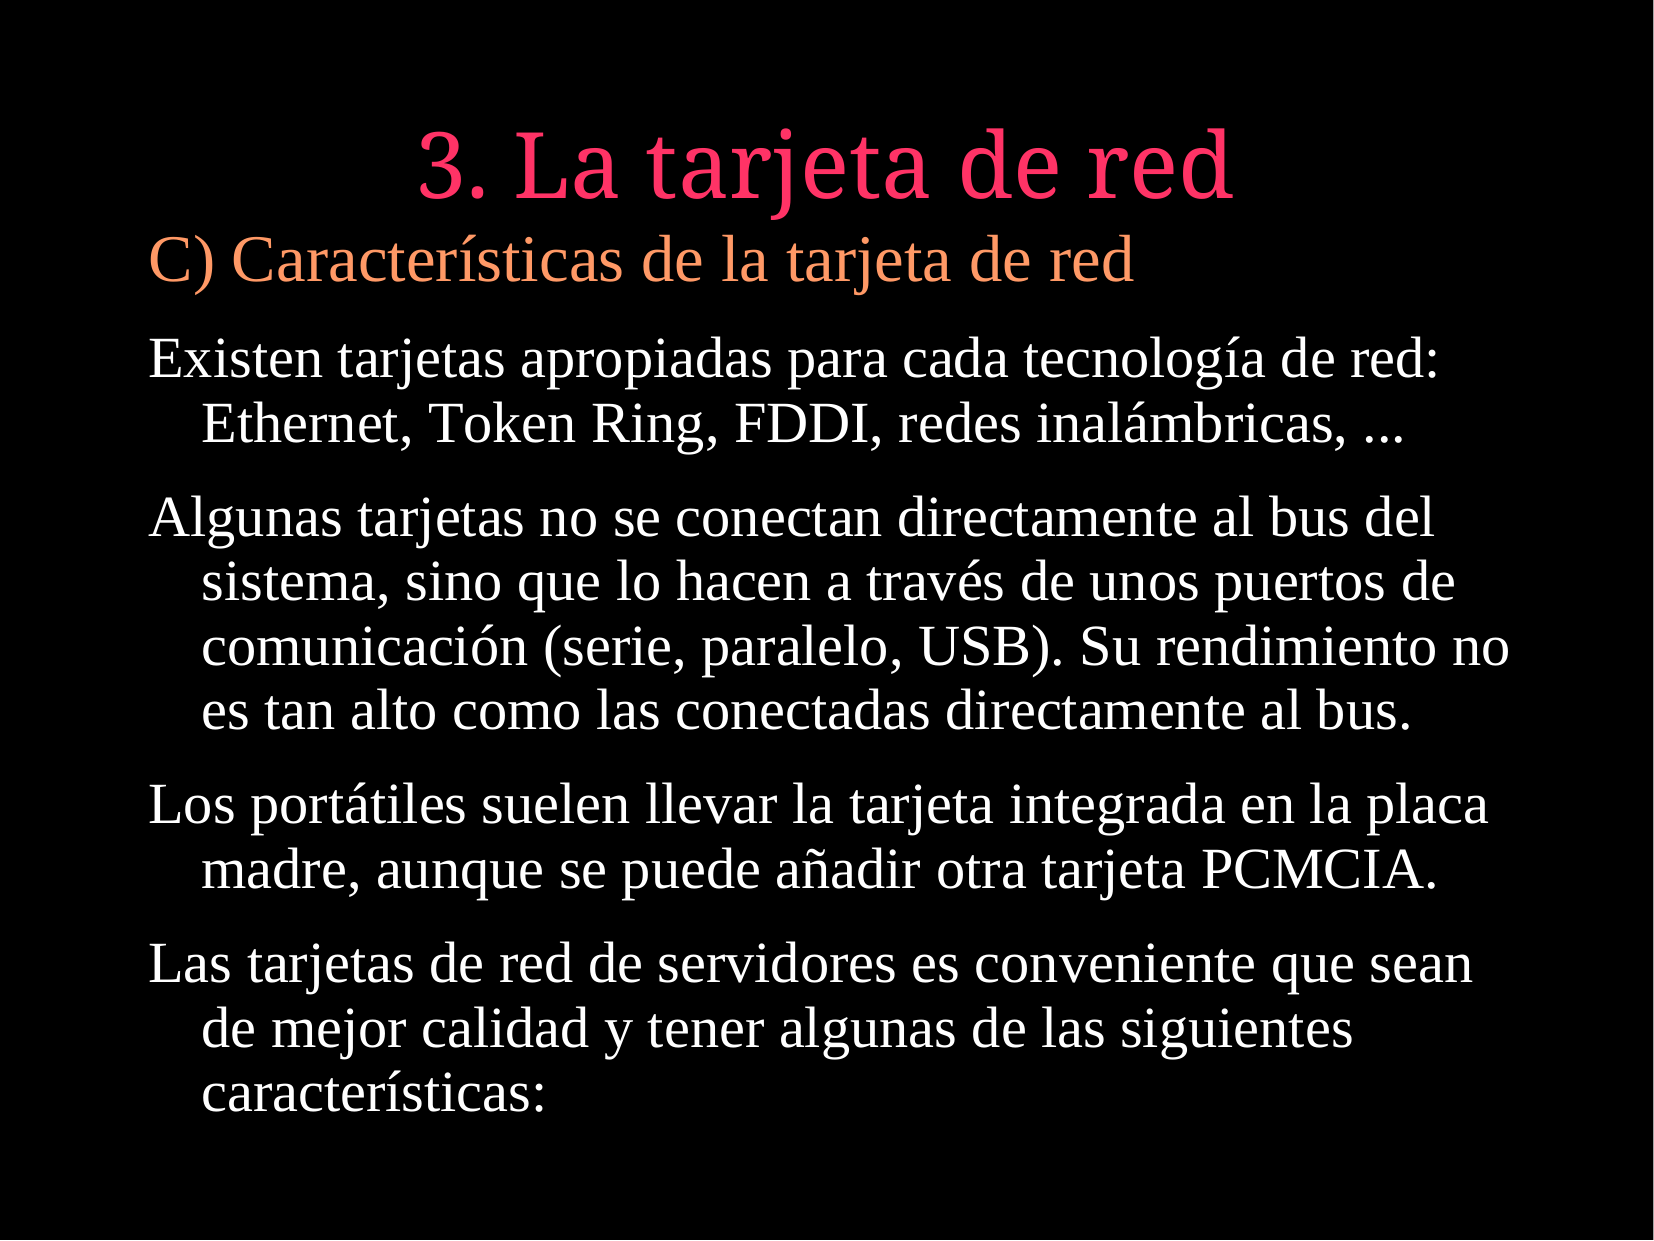

# 3. La tarjeta de red
C) Características de la tarjeta de red
Existen tarjetas apropiadas para cada tecnología de red: Ethernet, Token Ring, FDDI, redes inalámbricas, ...
Algunas tarjetas no se conectan directamente al bus del sistema, sino que lo hacen a través de unos puertos de comunicación (serie, paralelo, USB). Su rendimiento no es tan alto como las conectadas directamente al bus.
Los portátiles suelen llevar la tarjeta integrada en la placa madre, aunque se puede añadir otra tarjeta PCMCIA.
Las tarjetas de red de servidores es conveniente que sean de mejor calidad y tener algunas de las siguientes características: